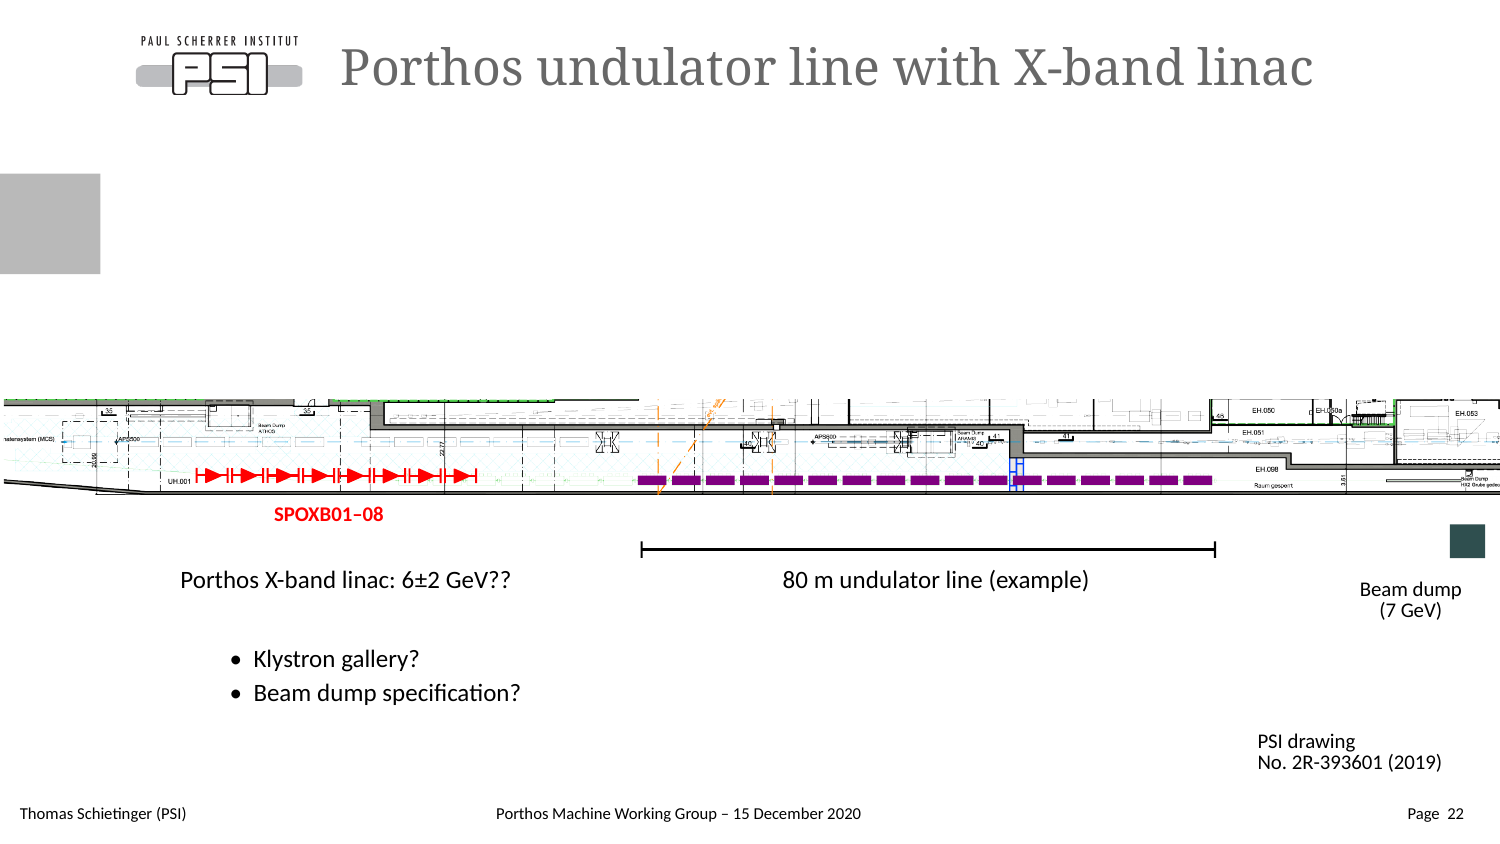

# Porthos undulator line with X-band linac
SPOXB01–08
Porthos X-band linac: 6±2 GeV??
80 m undulator line (example)
Beam dump
(7 GeV)
• Klystron gallery?
• Beam dump specification?
PSI drawing
No. 2R-393601 (2019)